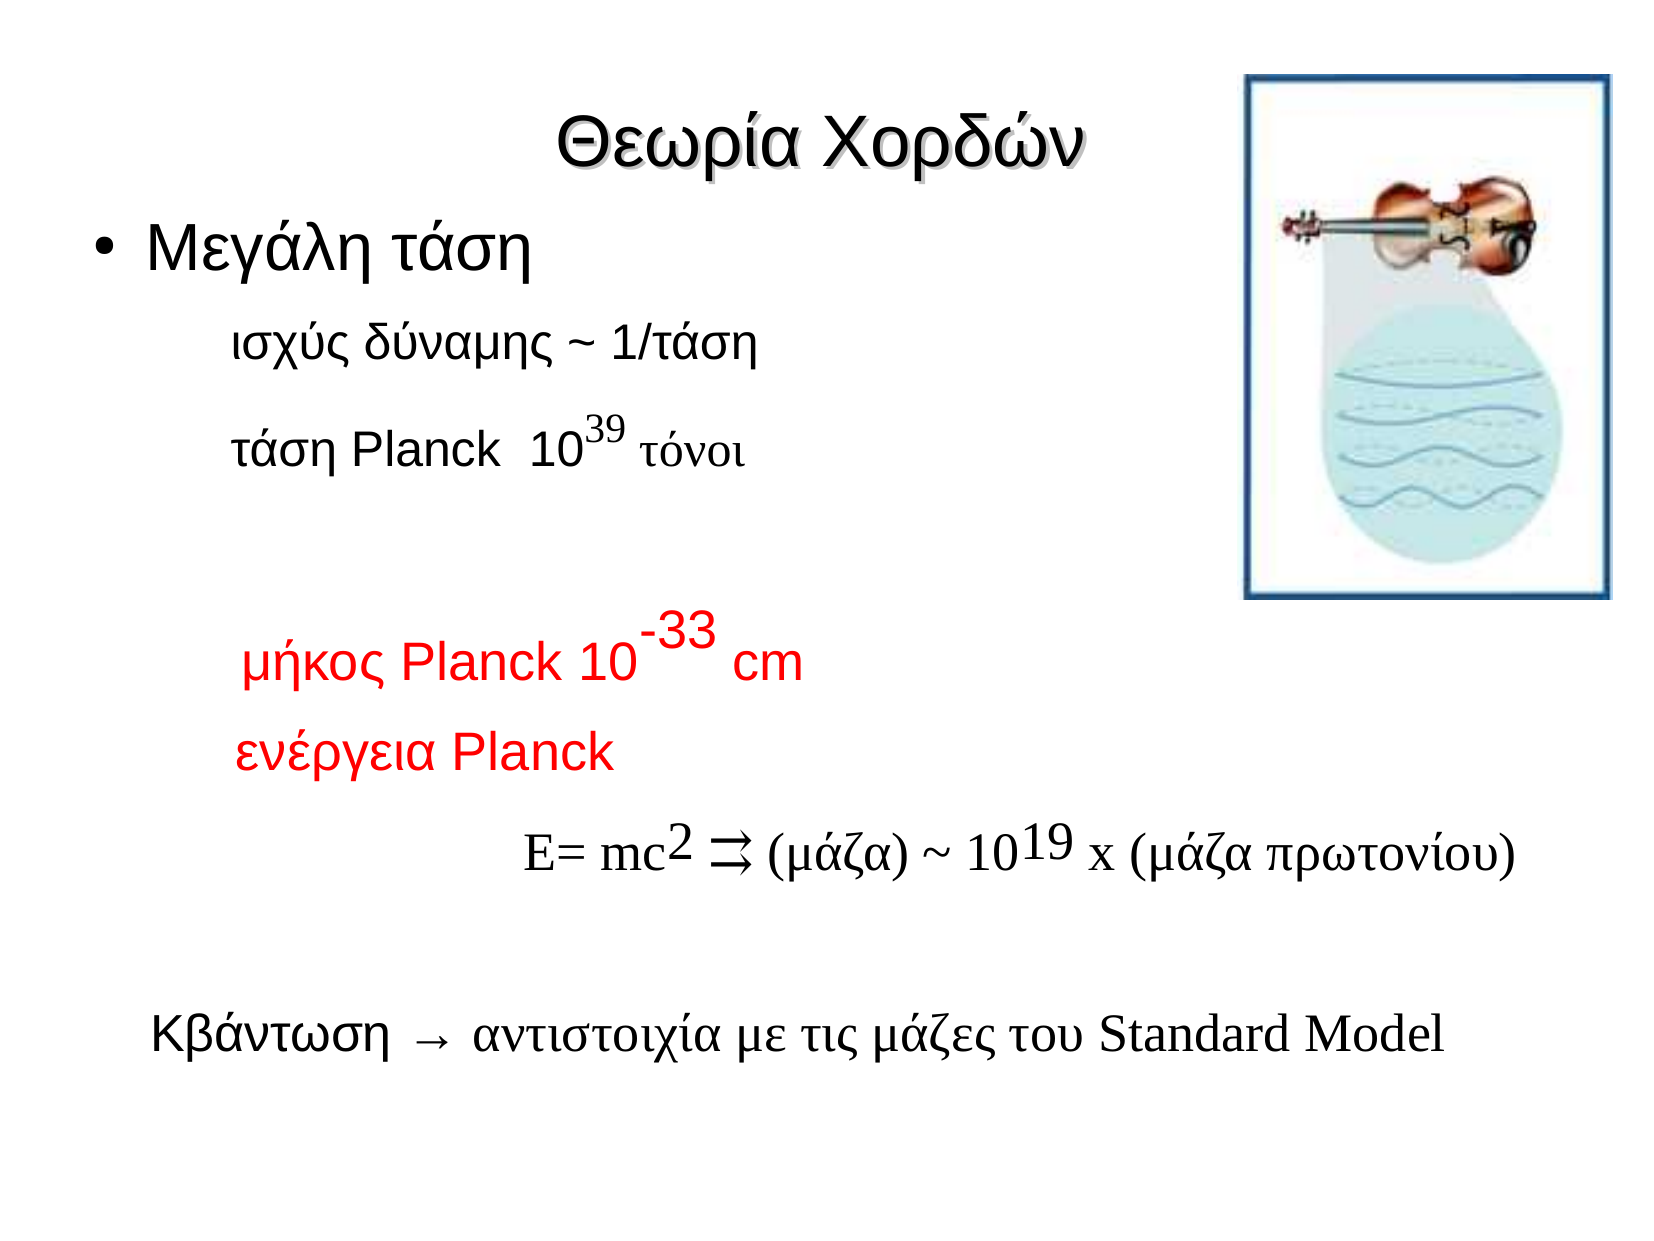

Θεωρία Χορδών
# Μεγάλη τάση
 ισχύς δύναμης ~ 1/τάση
 τάση Planck 1039 τόνοι
 μήκος Planck 10-33 cm
 ενέργεια Planck
 	 E= mc2 ⇉ (μάζα) ~ 1019 x (μάζα πρωτονίου)
 Κβάντωση → αντιστοιχία με τις μάζες του Standard Model